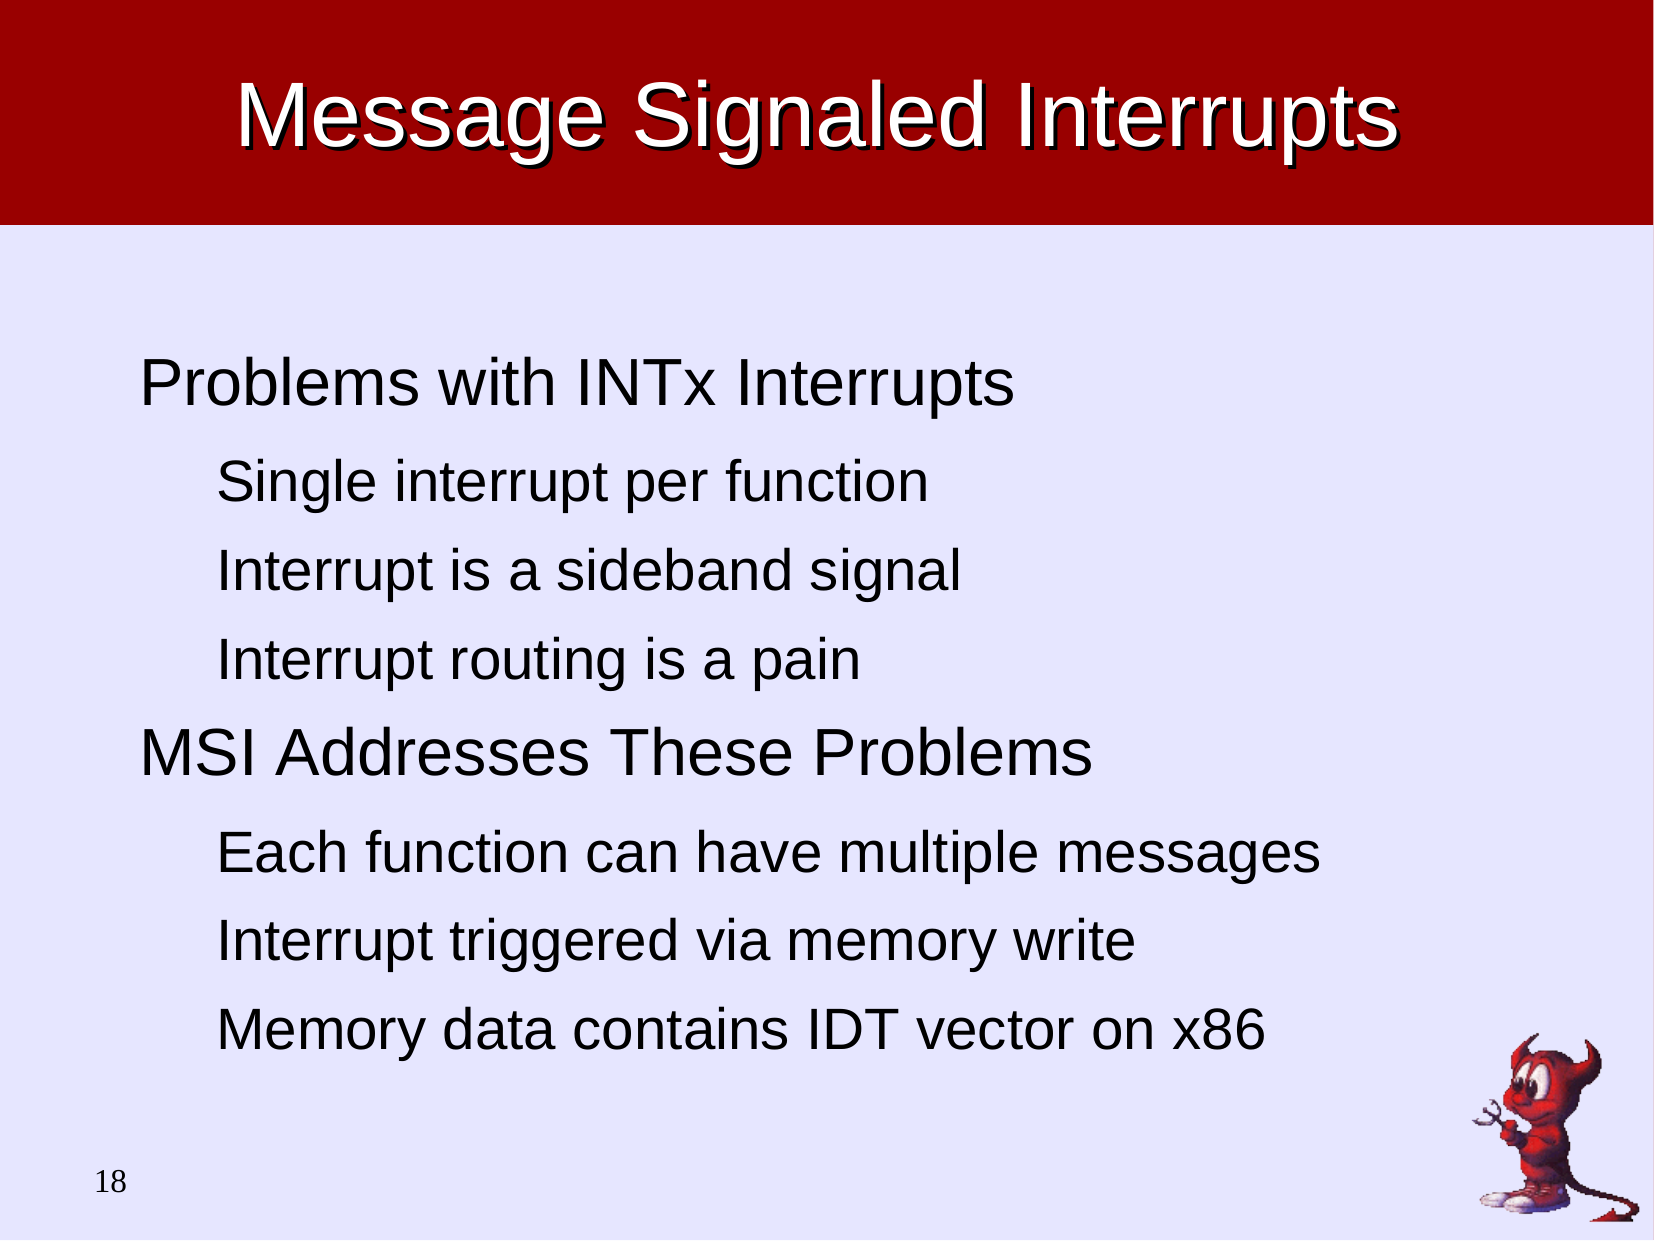

# Message Signaled Interrupts
Problems with INTx Interrupts
Single interrupt per function
Interrupt is a sideband signal
Interrupt routing is a pain
MSI Addresses These Problems
Each function can have multiple messages
Interrupt triggered via memory write
Memory data contains IDT vector on x86